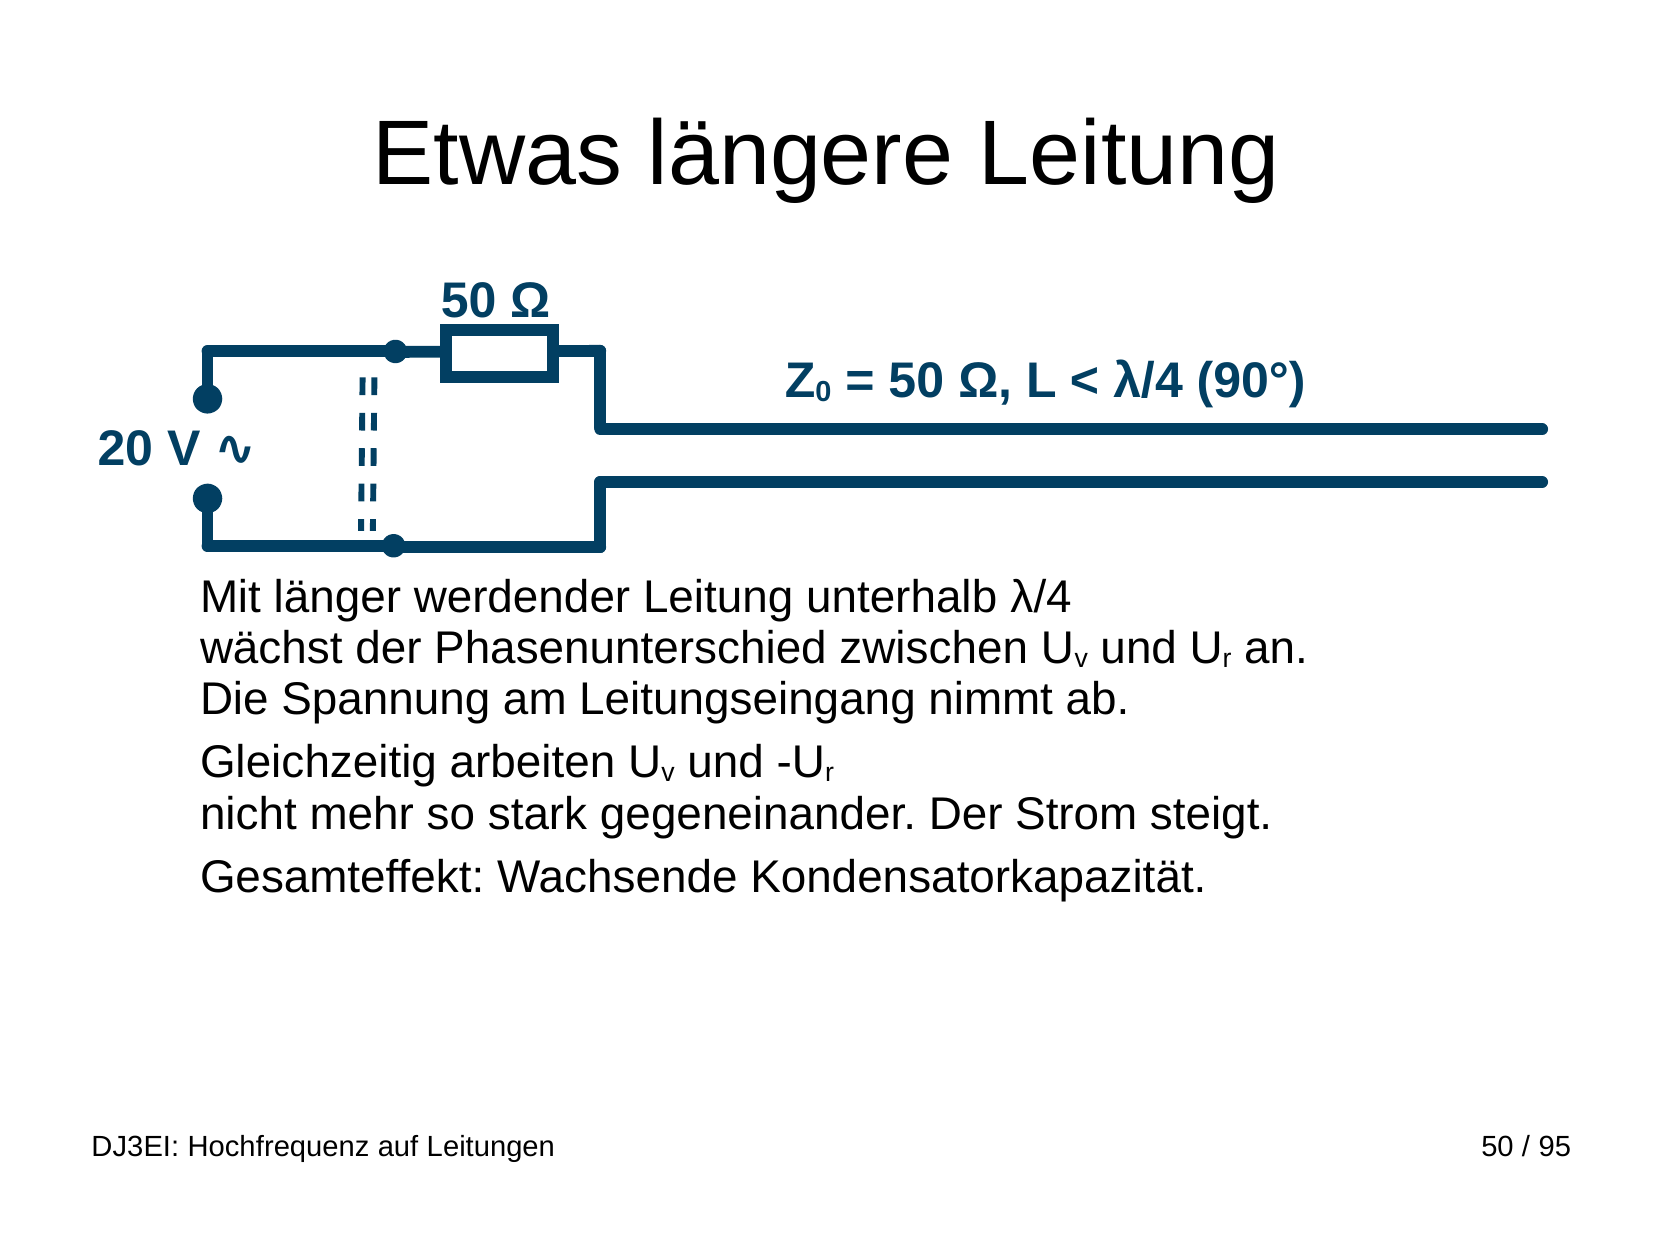

# Etwas längere Leitung
50 Ω
Z0 = 50 Ω, L < λ/4 (90°)
20 V ∿
Mit länger werdender Leitung unterhalb λ/4
wächst der Phasenunterschied zwischen Uv und Ur an.
Die Spannung am Leitungseingang nimmt ab.
Gleichzeitig arbeiten Uv und -Ur
nicht mehr so stark gegeneinander. Der Strom steigt.
Gesamteffekt: Wachsende Kondensatorkapazität.